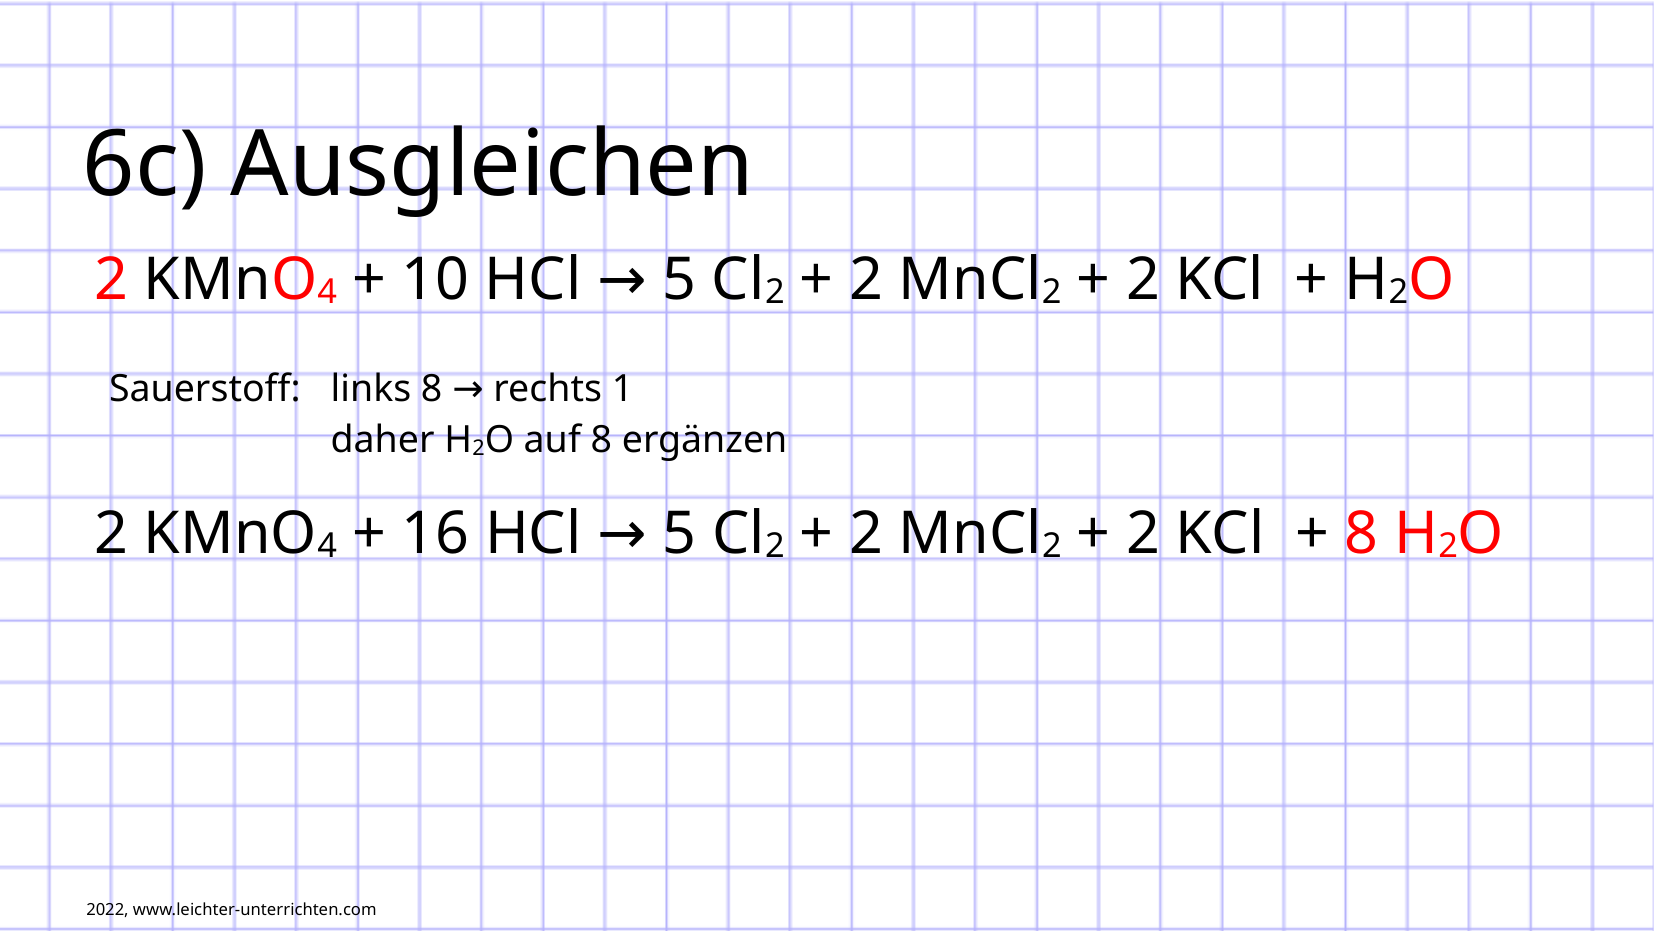

# 6c) Ausgleichen
2 KMnO4 + 10 HCl → 5 Cl2 + 2 MnCl2 + 2 KCl + H2O
Sauerstoff:	links 8 → rechts 1
			daher H2O auf 8 ergänzen
2 KMnO4 + 16 HCl → 5 Cl2 + 2 MnCl2 + 2 KCl + 8 H2O